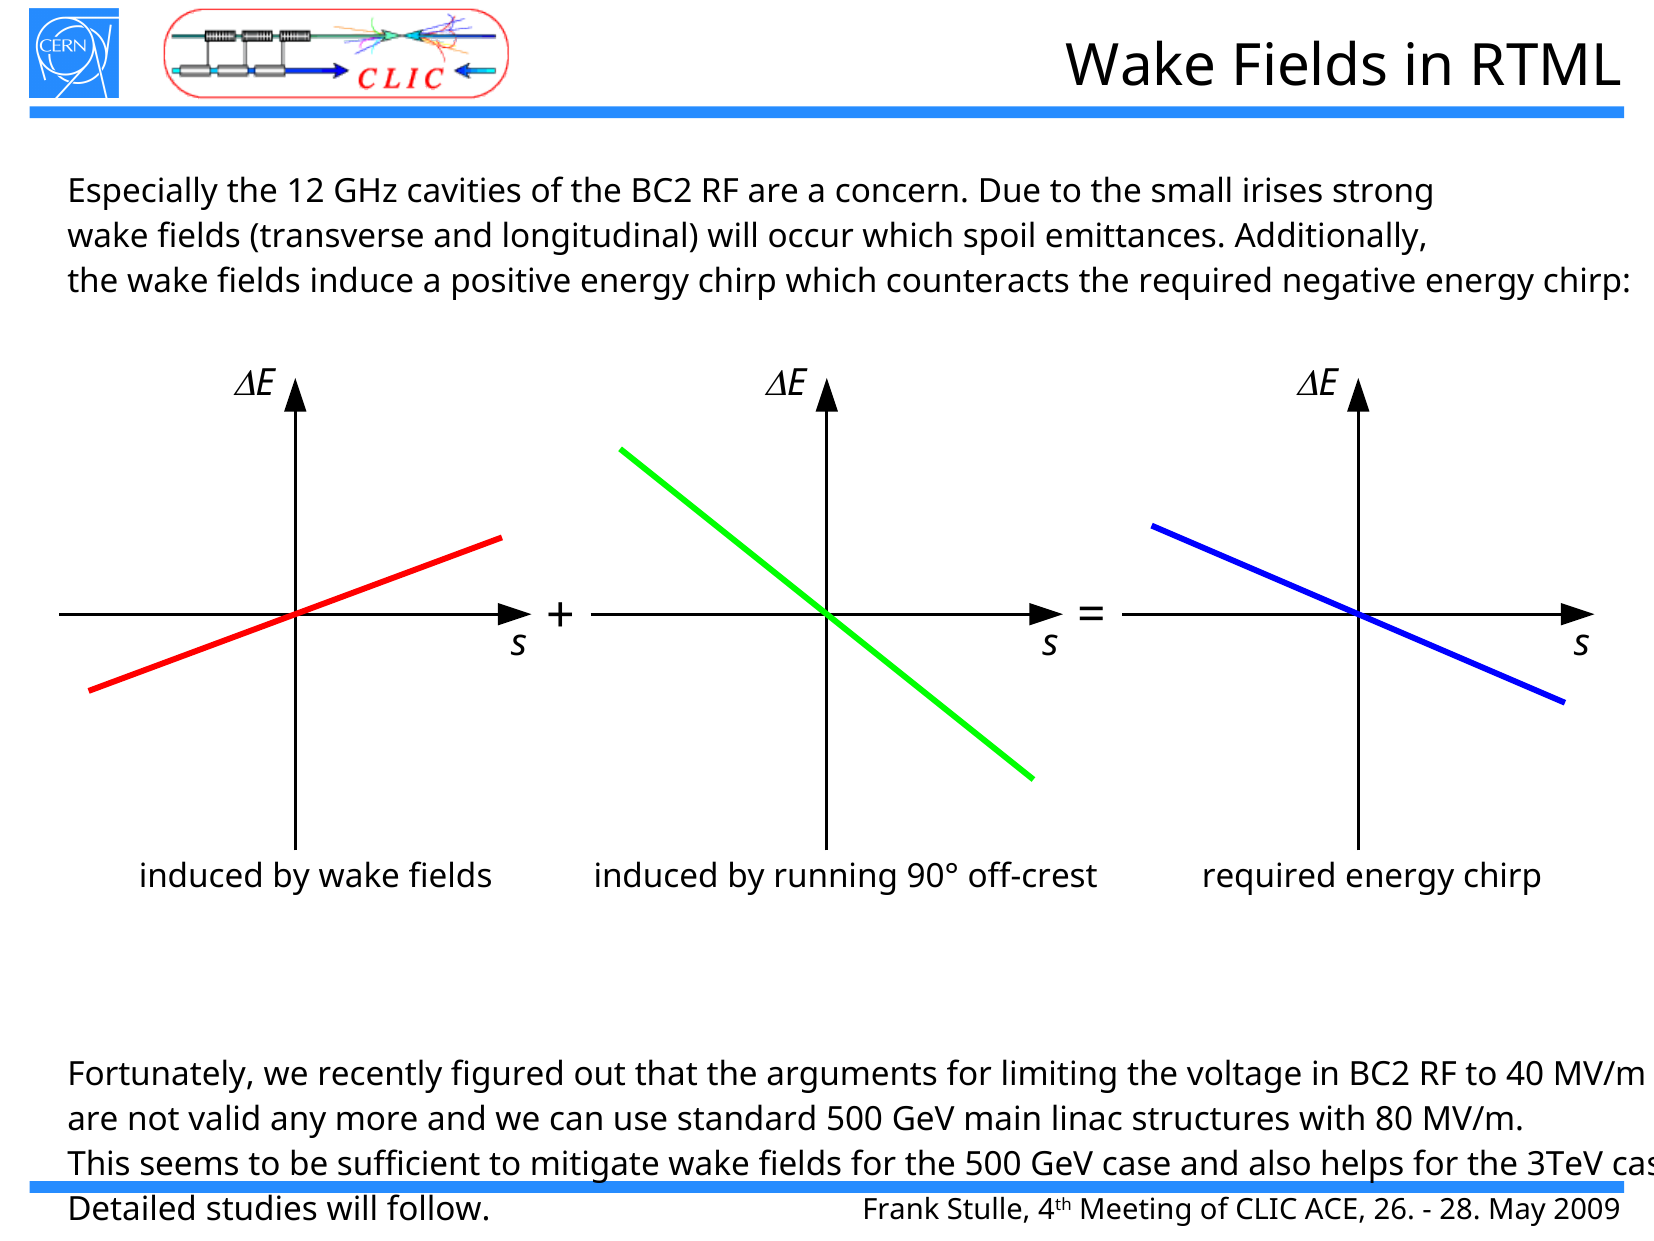

# Wake Fields in RTML
Especially the 12 GHz cavities of the BC2 RF are a concern. Due to the small irises strong
wake fields (transverse and longitudinal) will occur which spoil emittances. Additionally,
the wake fields induce a positive energy chirp which counteracts the required negative energy chirp:
Fortunately, we recently figured out that the arguments for limiting the voltage in BC2 RF to 40 MV/m
are not valid any more and we can use standard 500 GeV main linac structures with 80 MV/m.
This seems to be sufficient to mitigate wake fields for the 500 GeV case and also helps for the 3TeV case.
Detailed studies will follow.
DE
DE
DE
=
+
s
s
s
induced by wake fields
induced by running 90° off-crest
required energy chirp